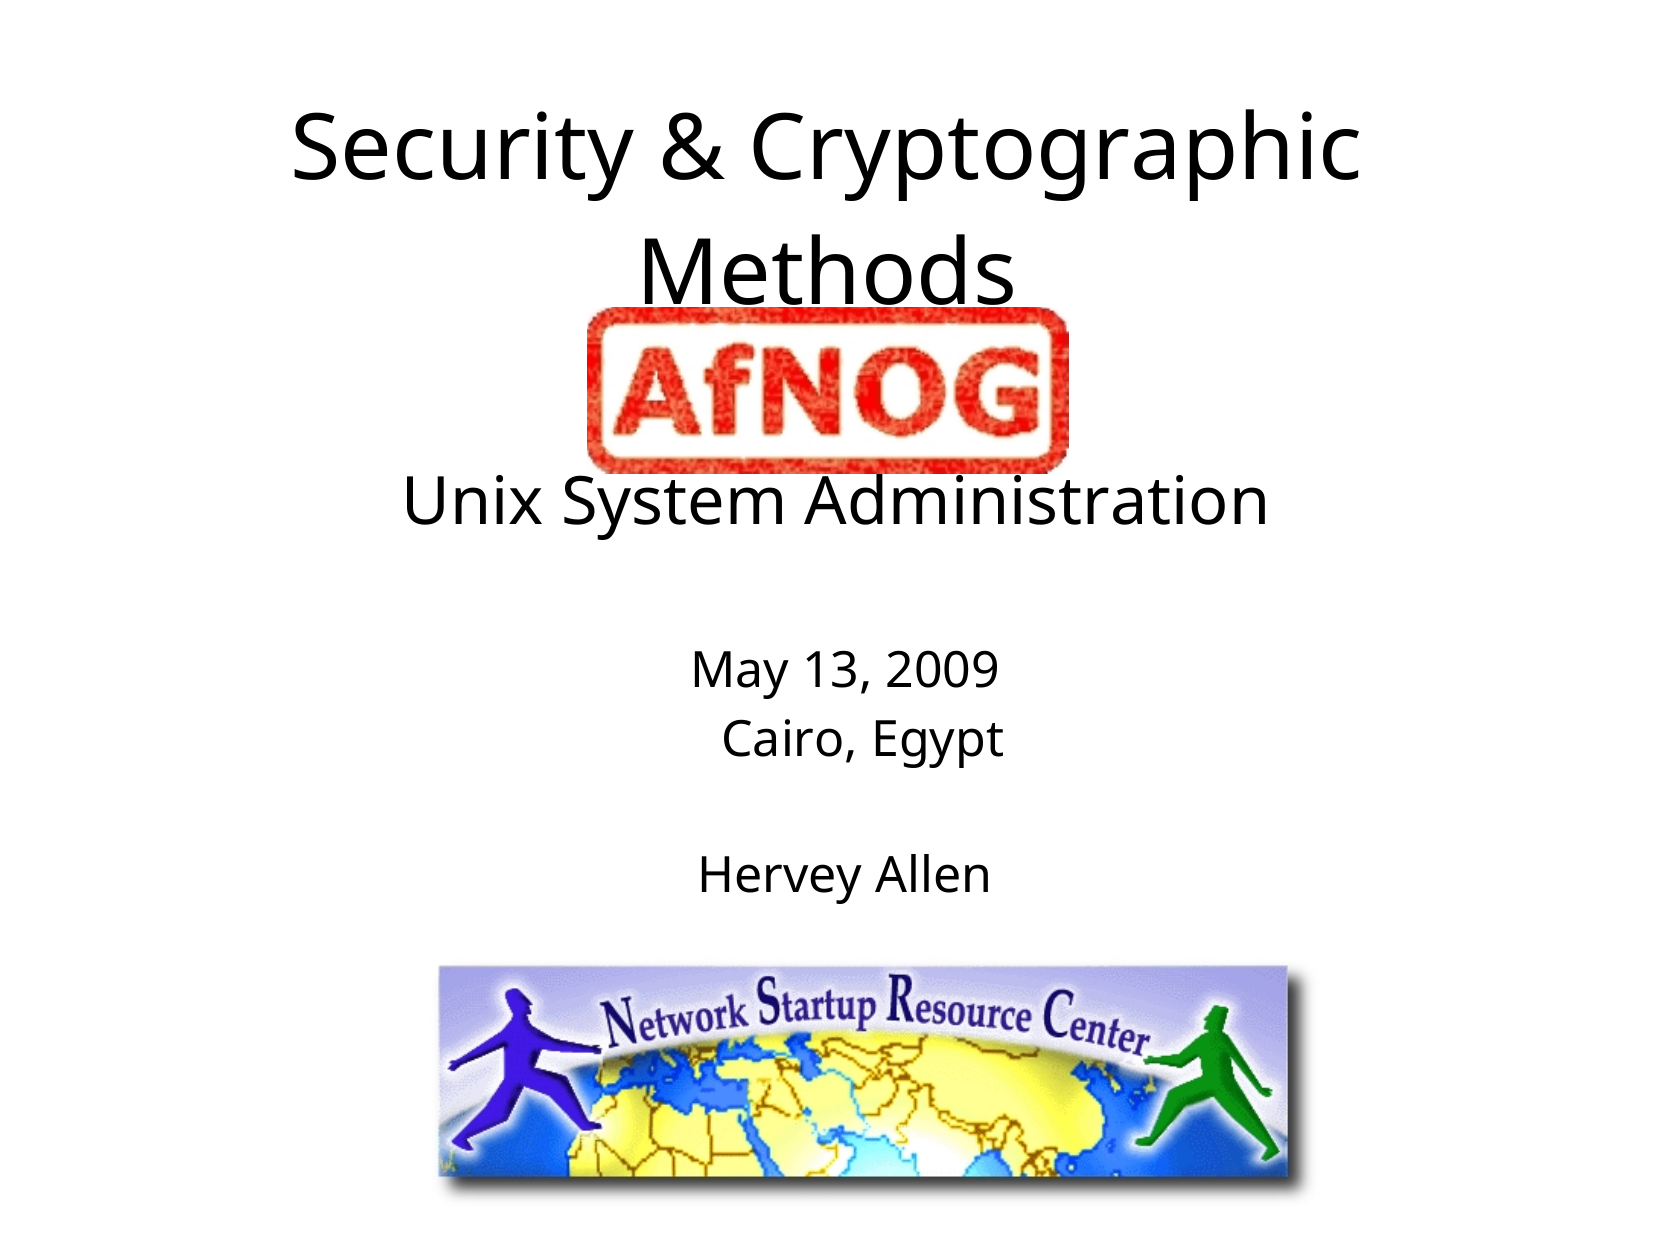

# Security & Cryptographic Methods
Unix System Administration
May 13, 2009
Cairo, Egypt
Hervey Allen